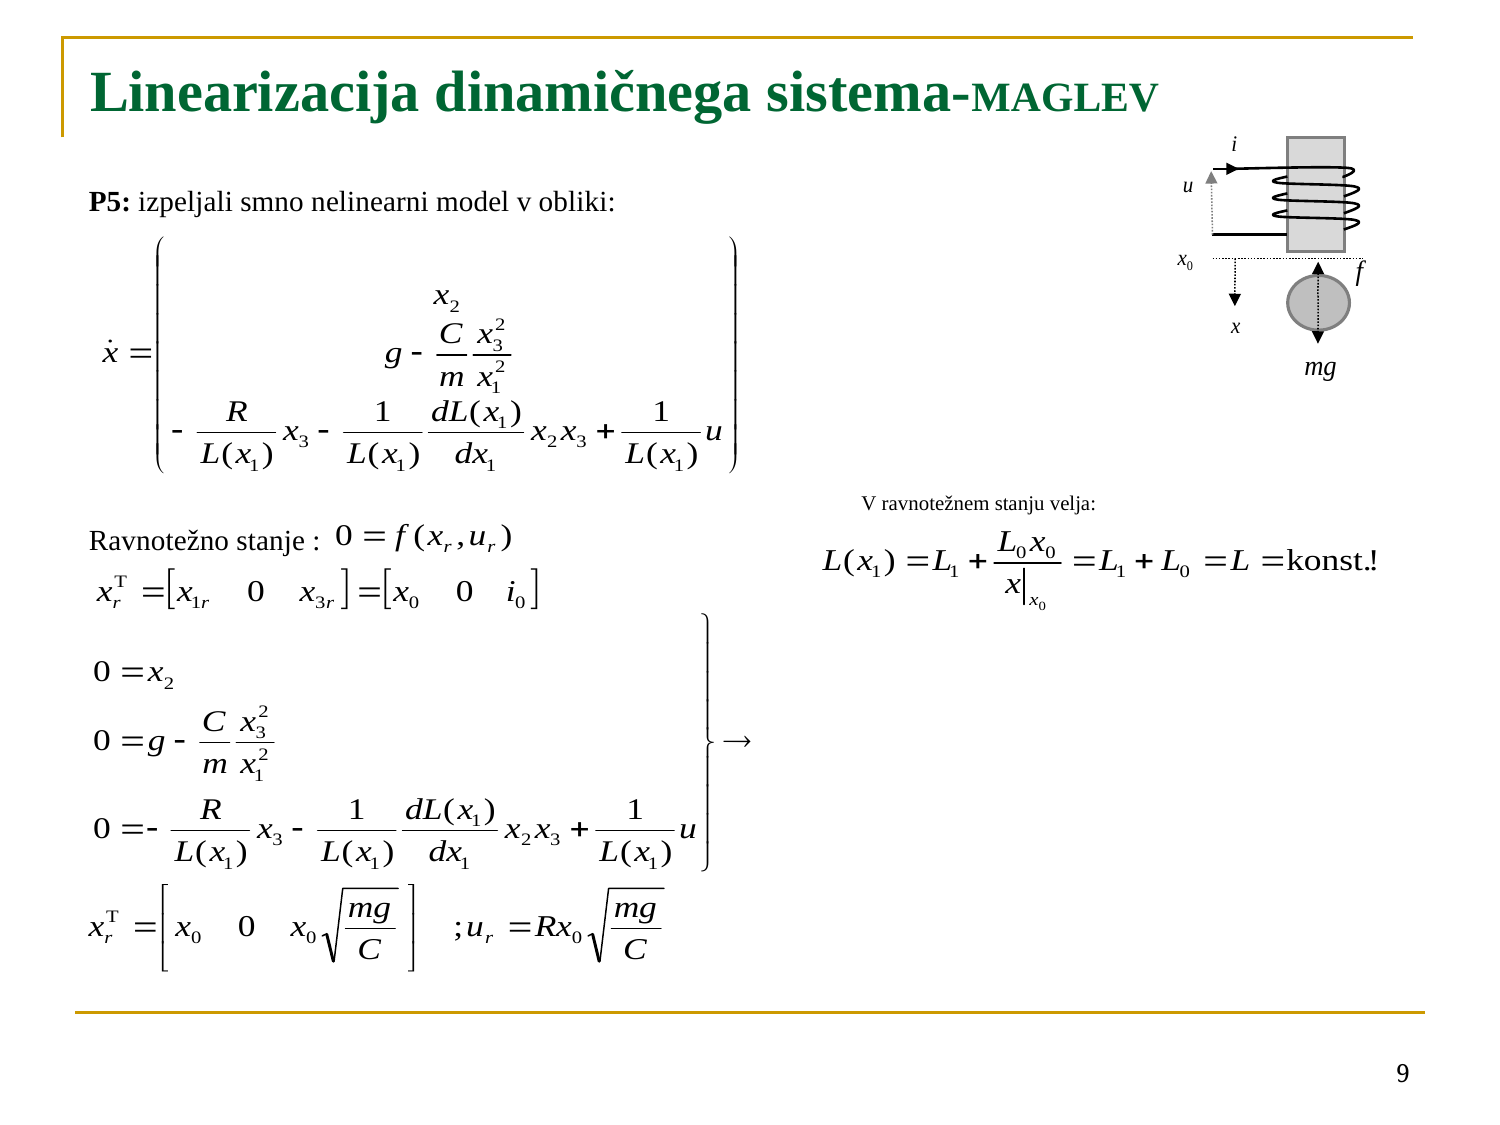

Linearizacija dinamičnega sistema-MAGLEV
# P5: izpeljali smno nelinearni model v obliki:
Ravnotežno stanje :
V ravnotežnem stanju velja: